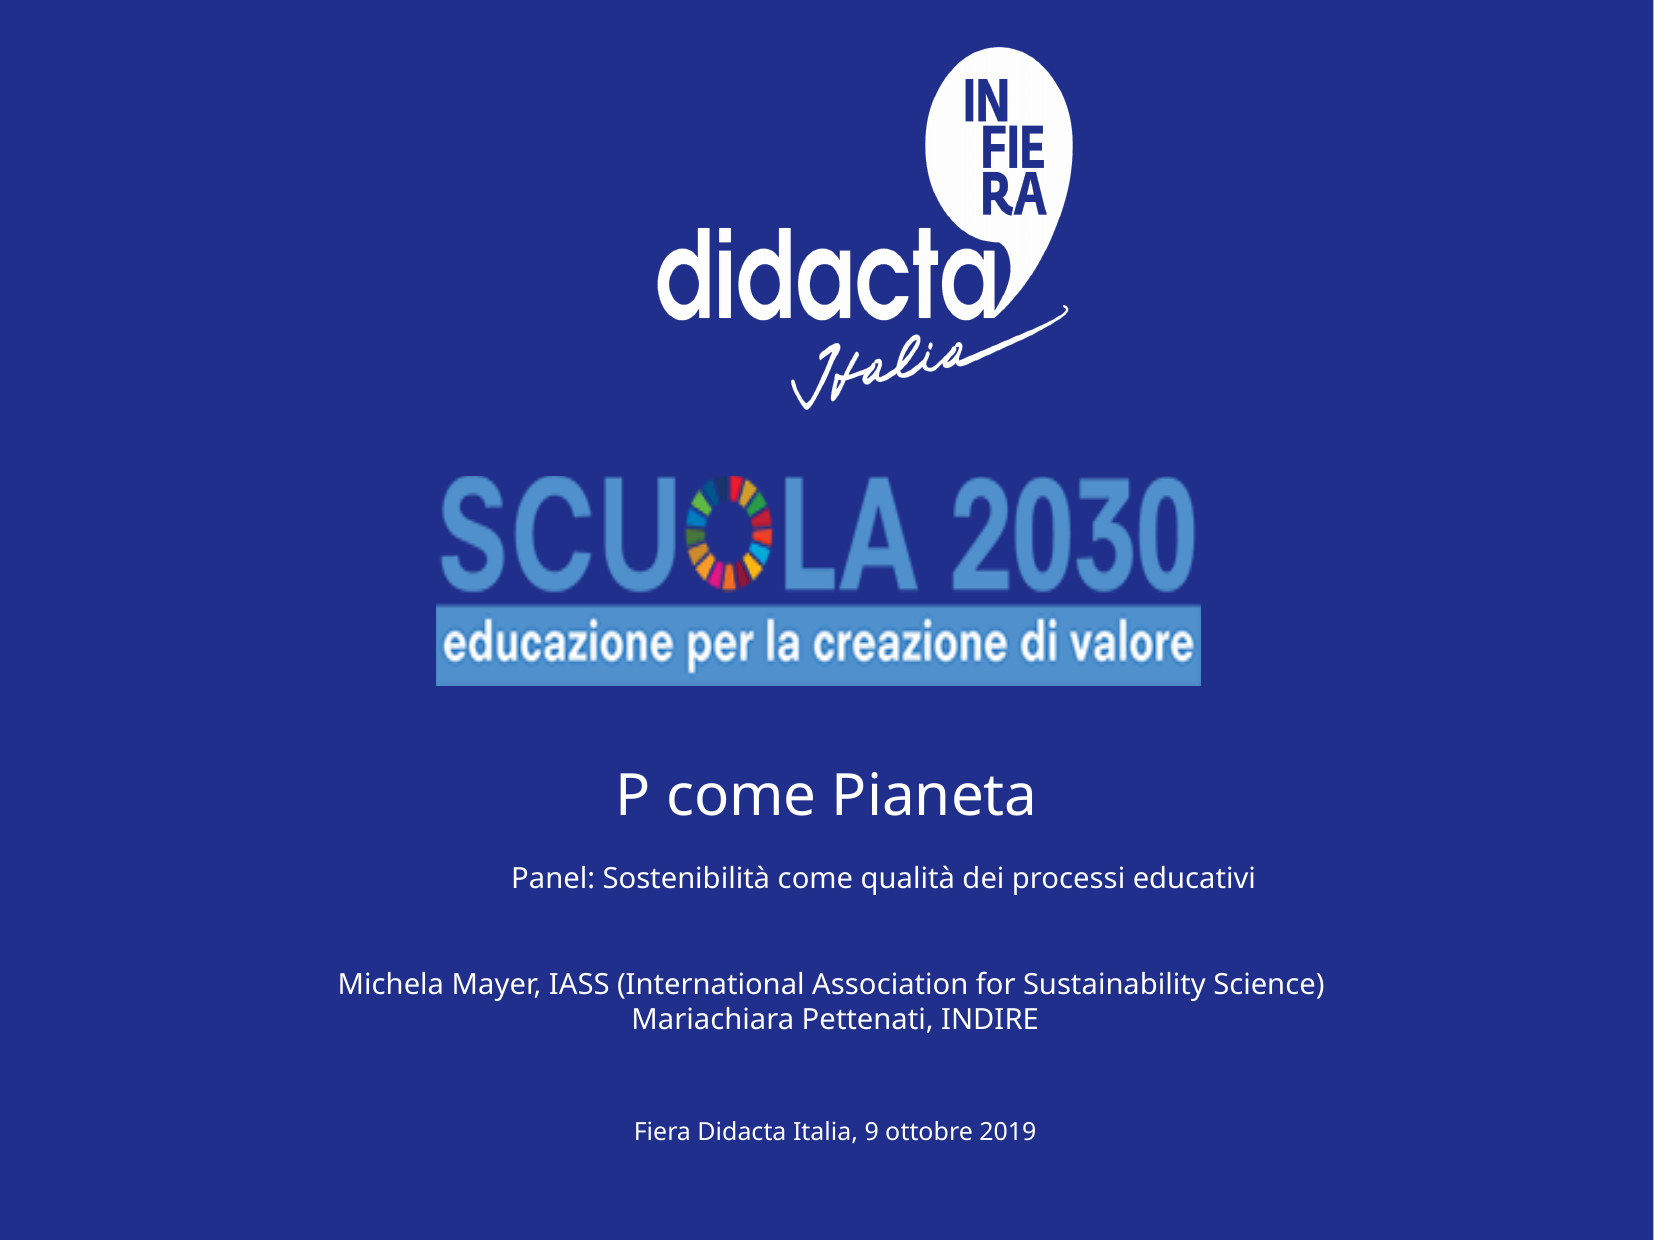

P come Pianeta
Panel: Sostenibilità come qualità dei processi educativi
Michela Mayer, IASS (International Association for Sustainability Science)
Mariachiara Pettenati, INDIRE
Fiera Didacta Italia, 9 ottobre 2019